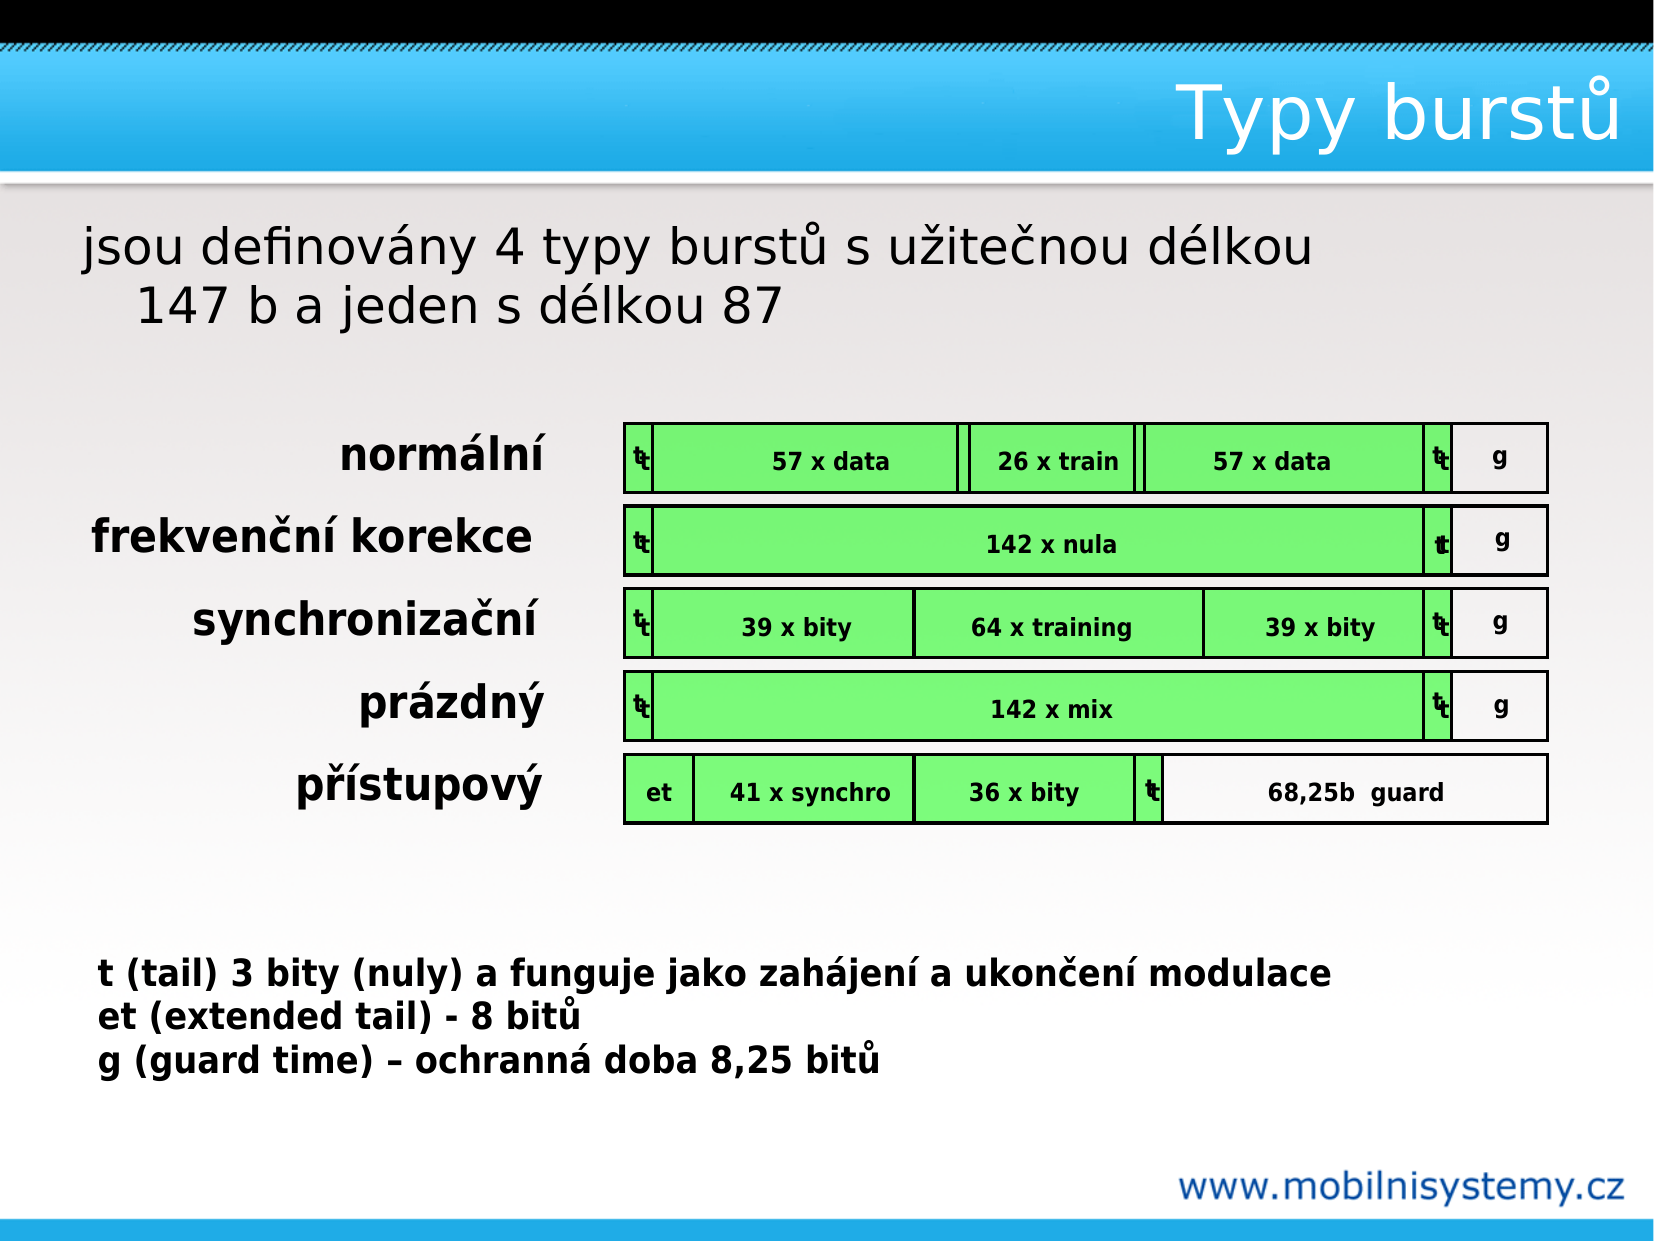

# Typy burstů
jsou definovány 4 typy burstů s užitečnou délkou
147 b a jeden s délkou 87
normální
g
t
t
t
57 x data
26 x train
57 x data
t
frekvenční korekce
g
t
t
142 x nula
t
t
synchronizační
t
g
t
t
64 x training
t
39 x bity
39 x bity
prázdný
t
t
g
t
142 x mix
t
přístupový
et
36 x bity
t
68,25b guard
41 x synchro
t
t (tail) 3 bity (nuly) a funguje jako zahájení a ukončení modulace
et (extended tail) - 8 bitů
g (guard time) – ochranná doba 8,25 bitů